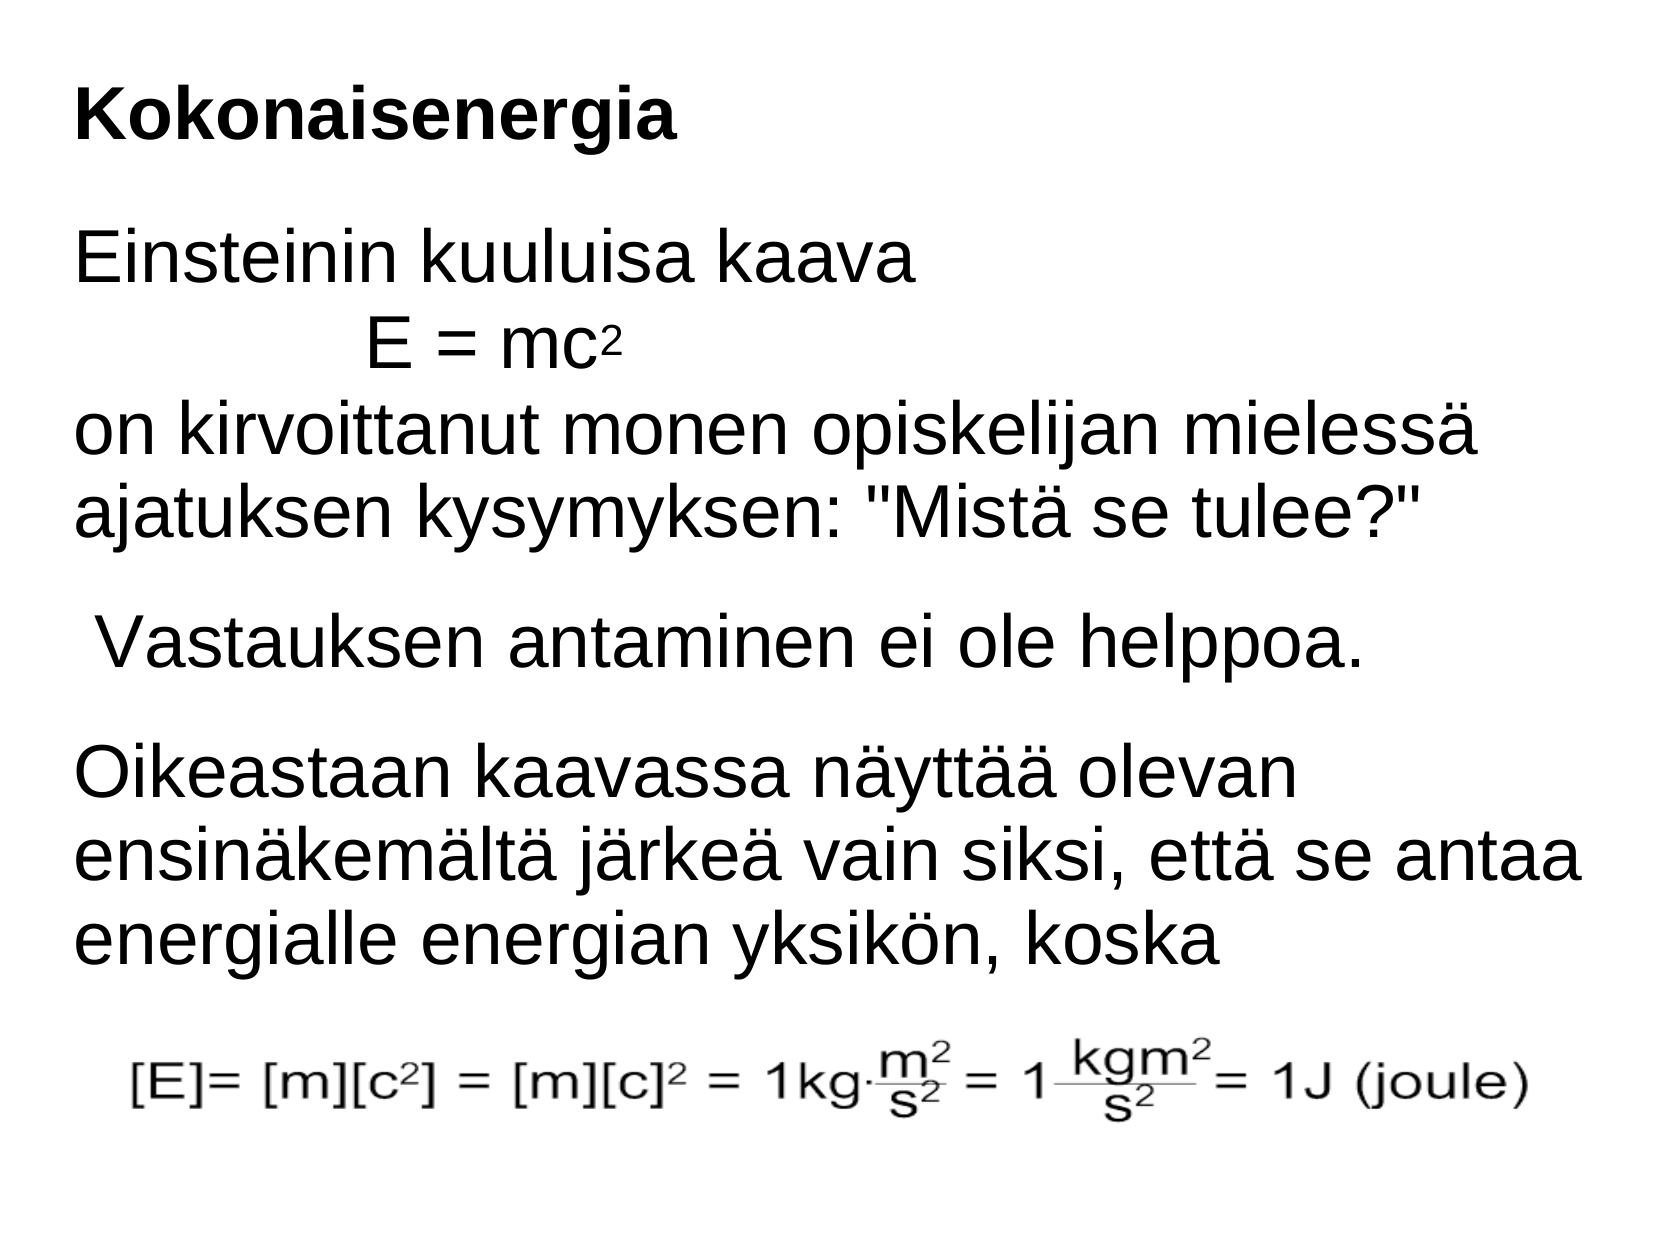

Kokonaisenergia
Einsteinin kuuluisa kaava
 E = mc2
on kirvoittanut monen opiskelijan mielessä ajatuksen kysymyksen: "Mistä se tulee?"
 Vastauksen antaminen ei ole helppoa.
Oikeastaan kaavassa näyttää olevan ensinäkemältä järkeä vain siksi, että se antaa energialle energian yksikön, koska